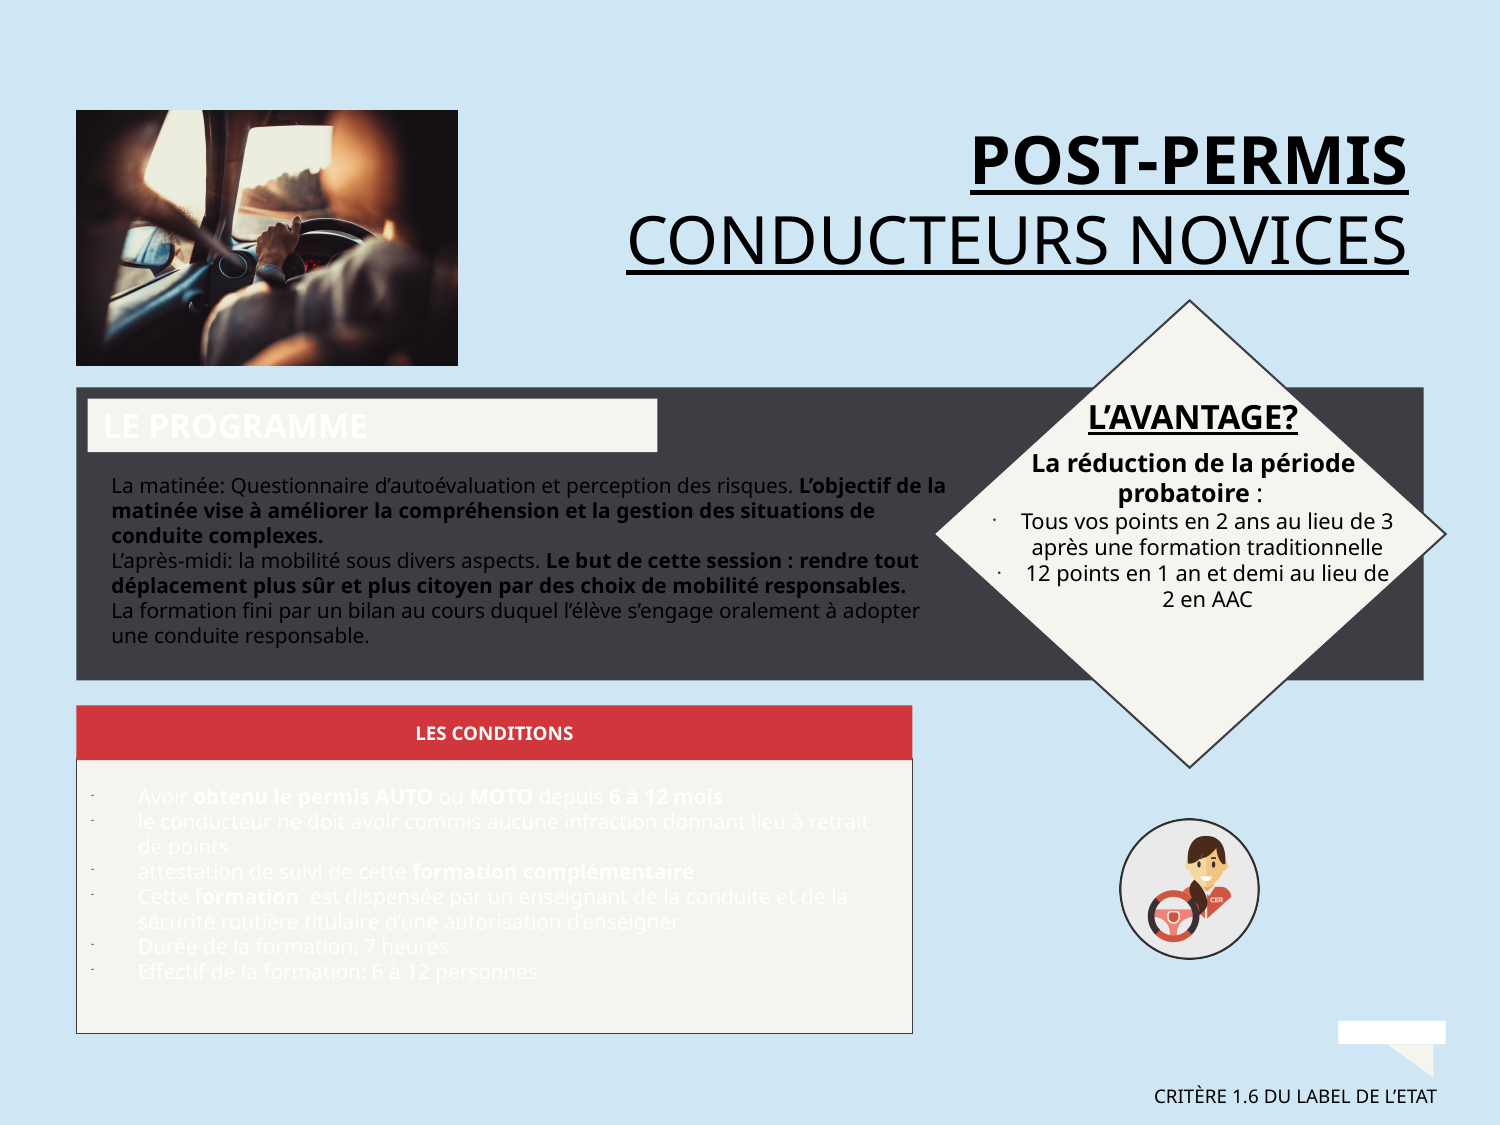

POST-PERMIS
CONDUCTEURS NOVICES
L’AVANTAGE?
LE PROGRAMME
La réduction de la période probatoire :
Tous vos points en 2 ans au lieu de 3 après une formation traditionnelle
12 points en 1 an et demi au lieu de 2 en AAC
La matinée: Questionnaire d’autoévaluation et perception des risques. L’objectif de la matinée vise à améliorer la compréhension et la gestion des situations de conduite complexes.
L’après-midi: la mobilité sous divers aspects. Le but de cette session : rendre tout déplacement plus sûr et plus citoyen par des choix de mobilité responsables.
La formation fini par un bilan au cours duquel l’élève s’engage oralement à adopter une conduite responsable.
LES CONDITIONS
Avoir obtenu le permis AUTO ou MOTO depuis 6 à 12 mois
le conducteur ne doit avoir commis aucune infraction donnant lieu à retrait de points
attestation de suivi de cette formation complémentaire
Cette formation  est dispensée par un enseignant de la conduite et de la sécurité routière titulaire d’une autorisation d’enseigner
Durée de la formation: 7 heures
Effectif de la formation: 6 à 12 personnes
CRITÈRE 1.6 DU LABEL DE L’ETAT